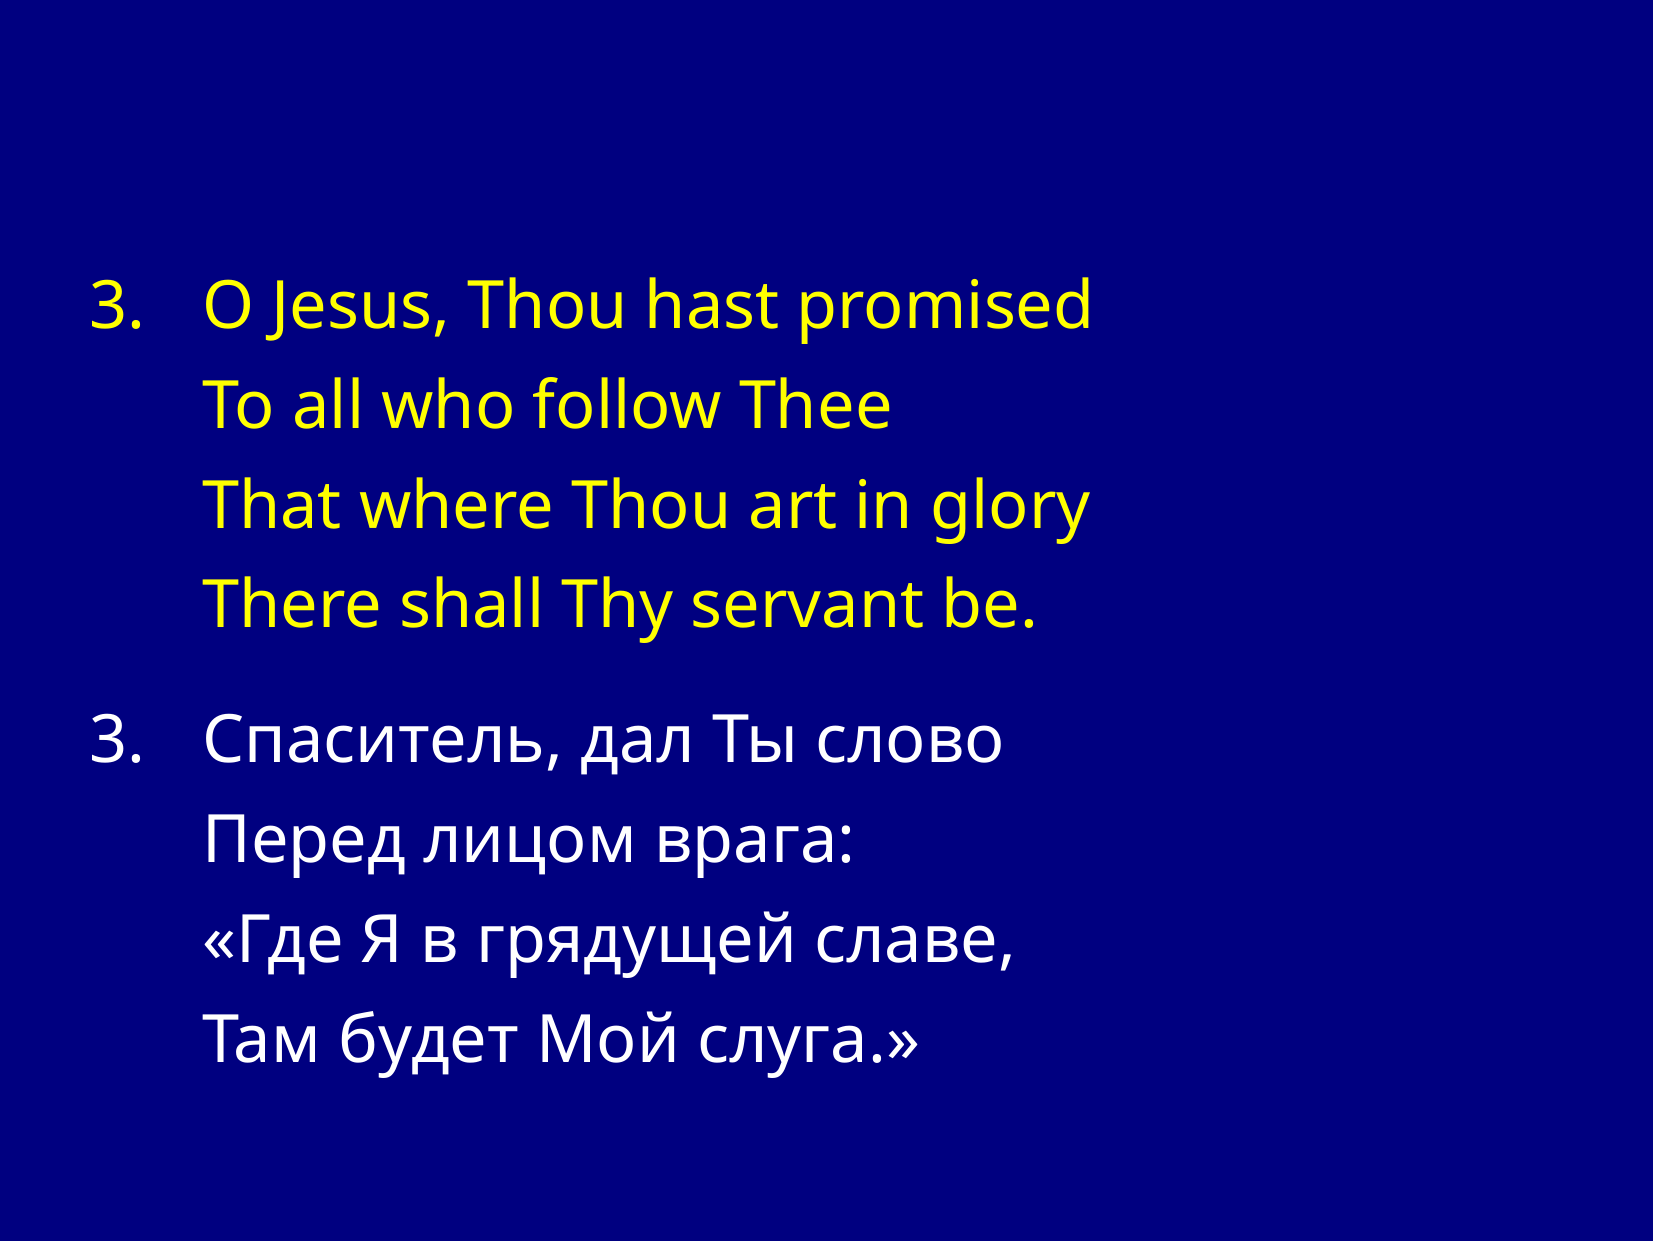

3.	O Jesus, Thou hast promised
	To all who follow Thee
	That where Thou art in glory
	There shall Thy servant be.
3.	Спаситель, дал Ты слово
	Перед лицом врага:
	«Где Я в грядущей славе,
	Там будет Мой слуга.»